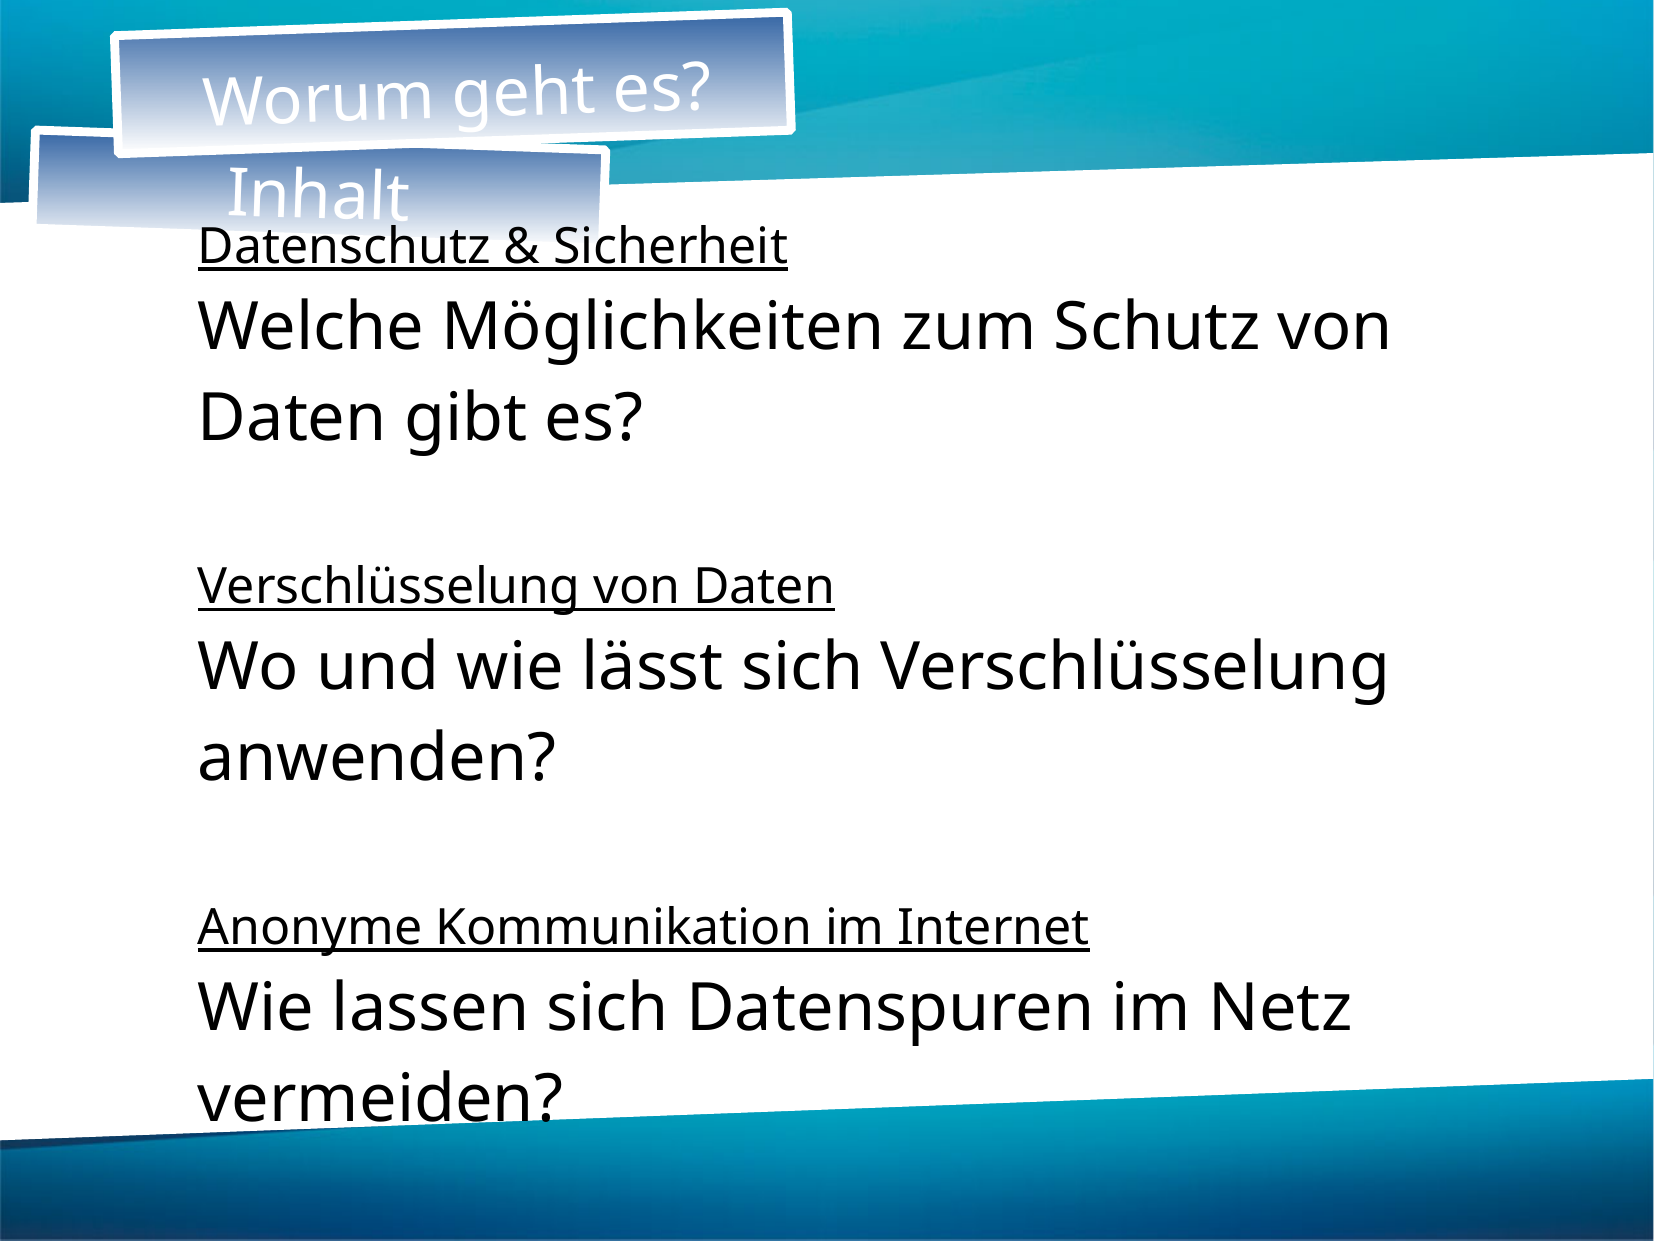

Worum geht es?
Inhalt
Datenschutz & Sicherheit
Welche Möglichkeiten zum Schutz von Daten gibt es?
Verschlüsselung von Daten
Wo und wie lässt sich Verschlüsselung anwenden?
Anonyme Kommunikation im Internet
Wie lassen sich Datenspuren im Netz vermeiden?